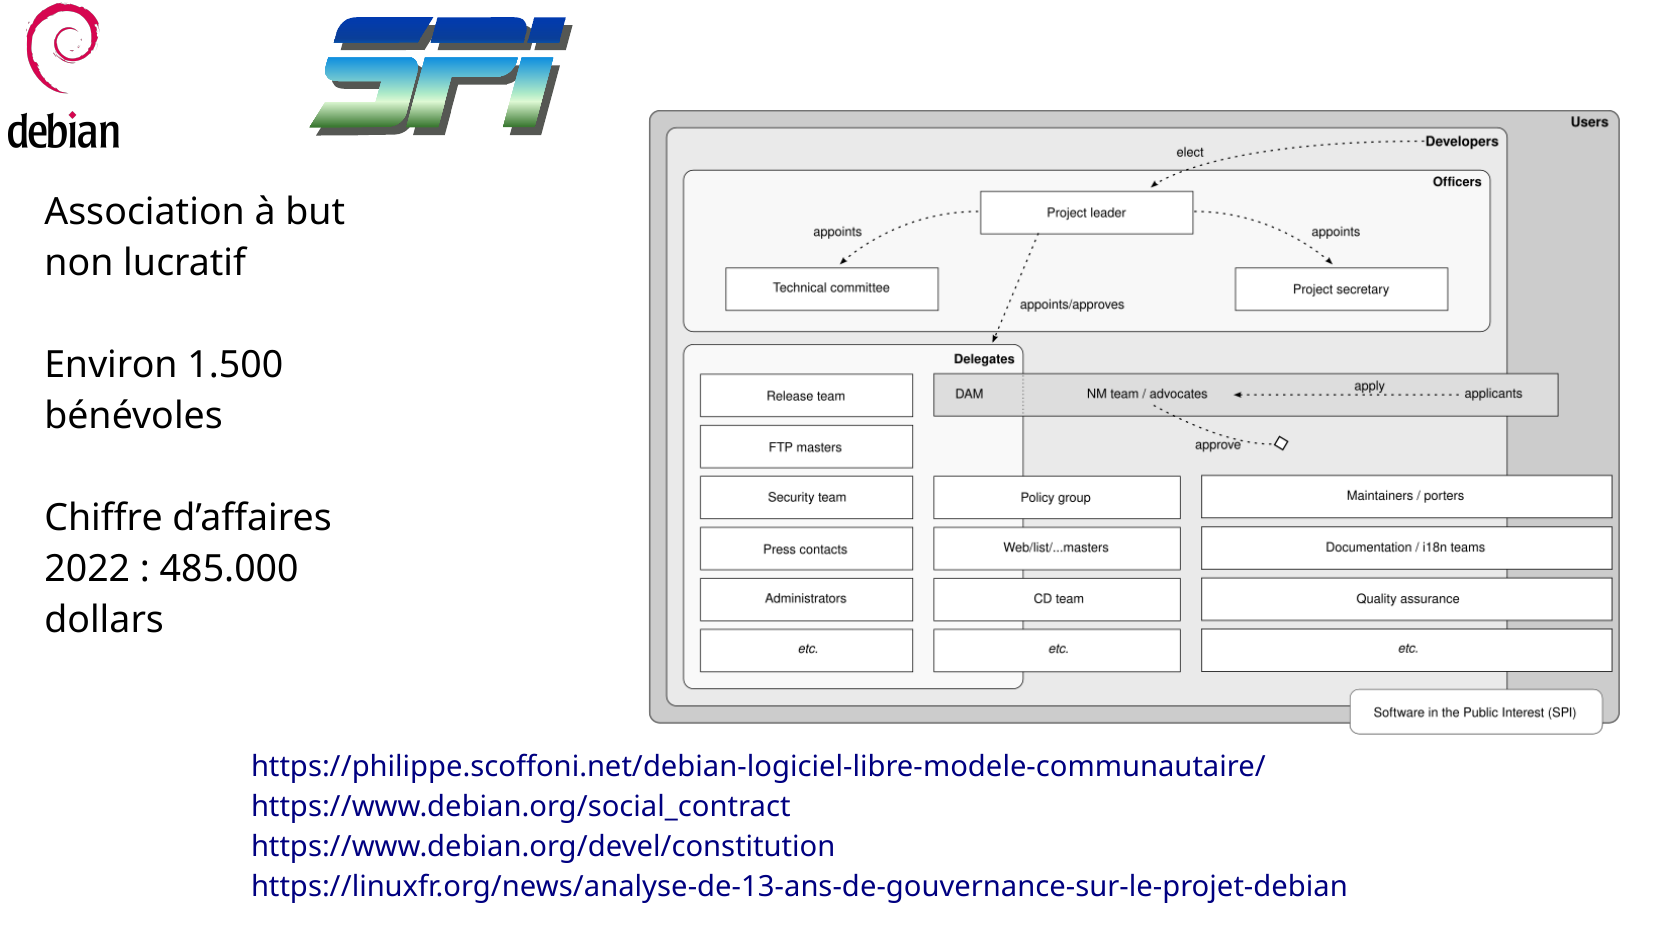

Association à but non lucratif
Environ 1.500 bénévoles
Chiffre d’affaires 2022 : 485.000 dollars
https://philippe.scoffoni.net/debian-logiciel-libre-modele-communautaire/
https://www.debian.org/social_contract
https://www.debian.org/devel/constitution
https://linuxfr.org/news/analyse-de-13-ans-de-gouvernance-sur-le-projet-debian